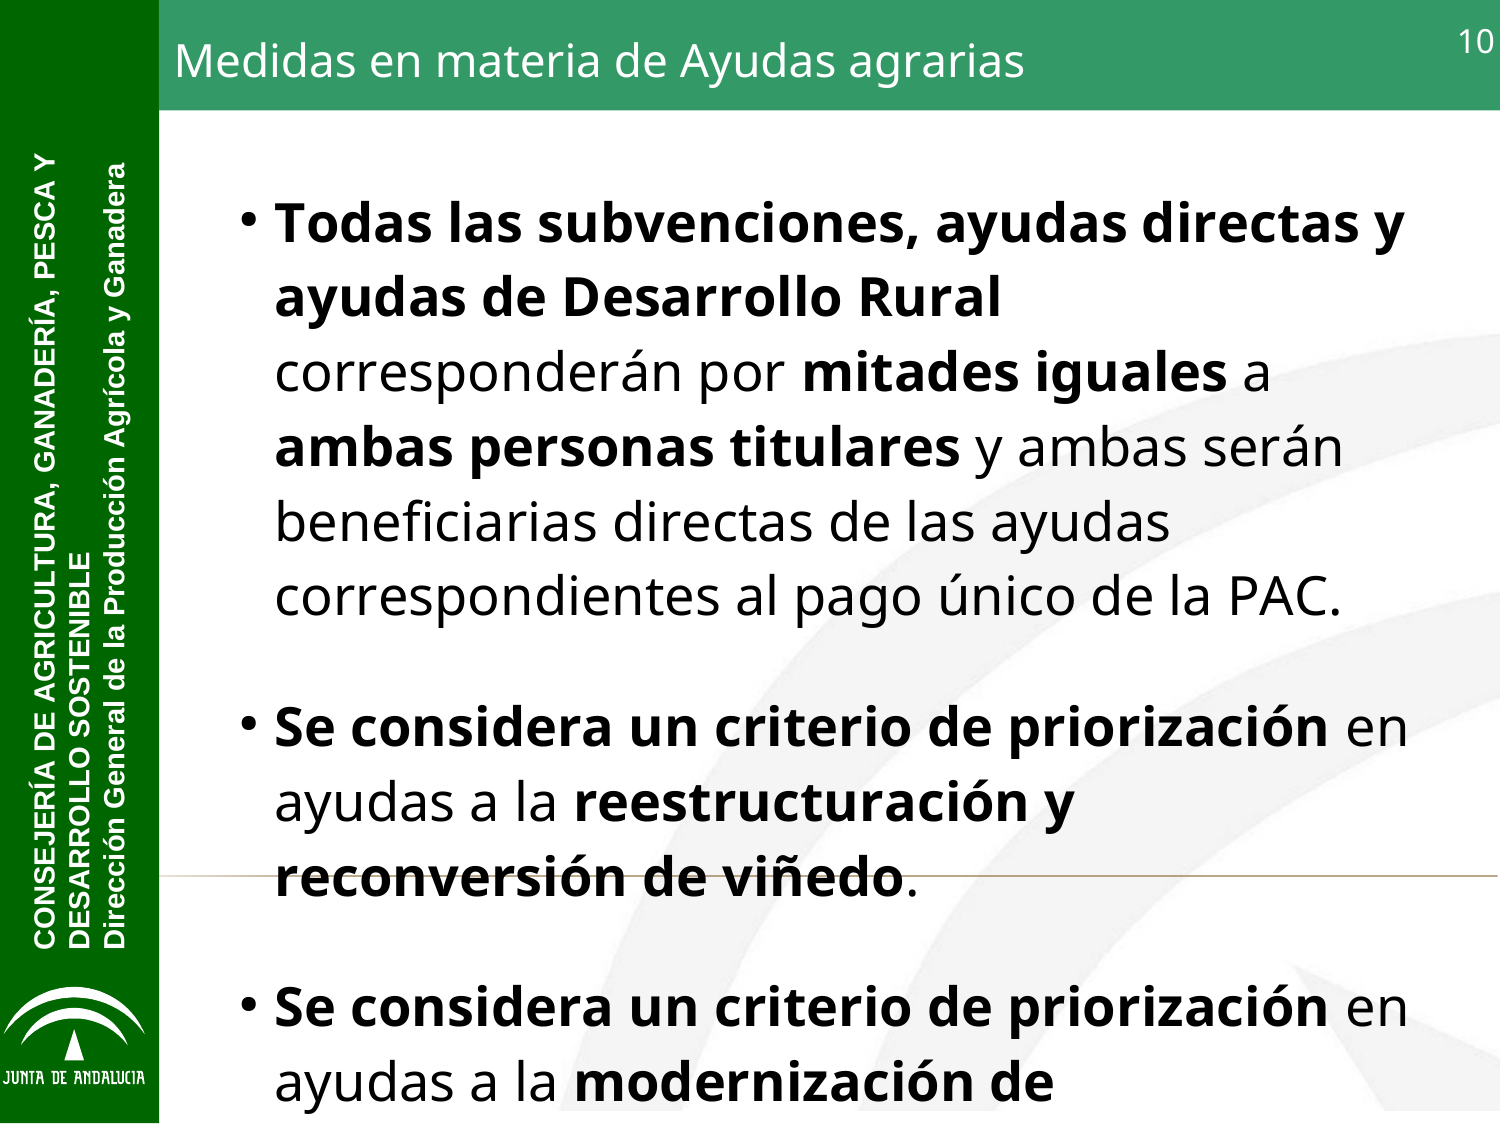

Medidas en materia de Ayudas agrarias
10
Todas las subvenciones, ayudas directas y ayudas de Desarrollo Rural corresponderán por mitades iguales a ambas personas titulares y ambas serán beneficiarias directas de las ayudas correspondientes al pago único de la PAC.
Se considera un criterio de priorización en ayudas a la reestructuración y reconversión de viñedo.
Se considera un criterio de priorización en ayudas a la modernización de explotaciones agrarias.